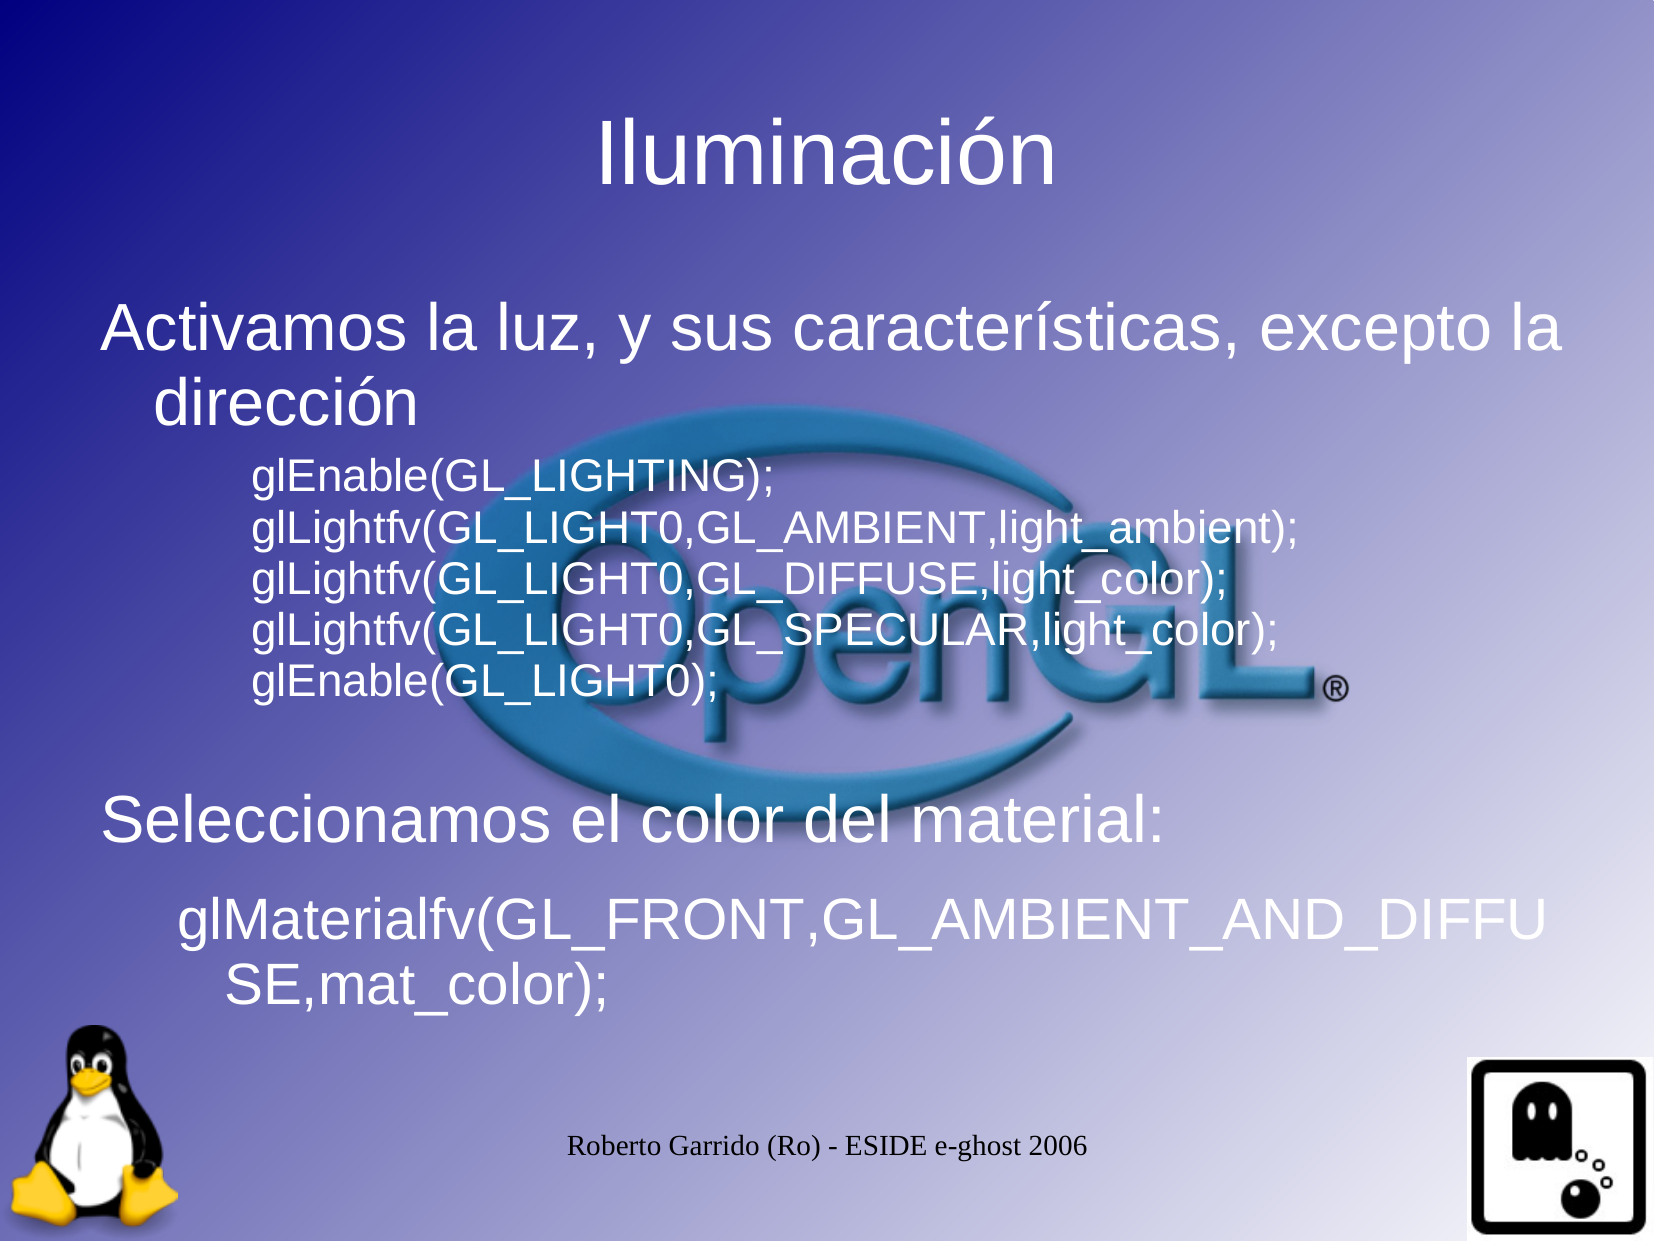

# Iluminación
Activamos la luz, y sus características, excepto la dirección
Seleccionamos el color del material:
glMaterialfv(GL_FRONT,GL_AMBIENT_AND_DIFFUSE,mat_color);
glEnable(GL_LIGHTING);
glLightfv(GL_LIGHT0,GL_AMBIENT,light_ambient);
glLightfv(GL_LIGHT0,GL_DIFFUSE,light_color);
glLightfv(GL_LIGHT0,GL_SPECULAR,light_color);
glEnable(GL_LIGHT0);
Roberto Garrido (Ro) - ESIDE e-ghost 2006